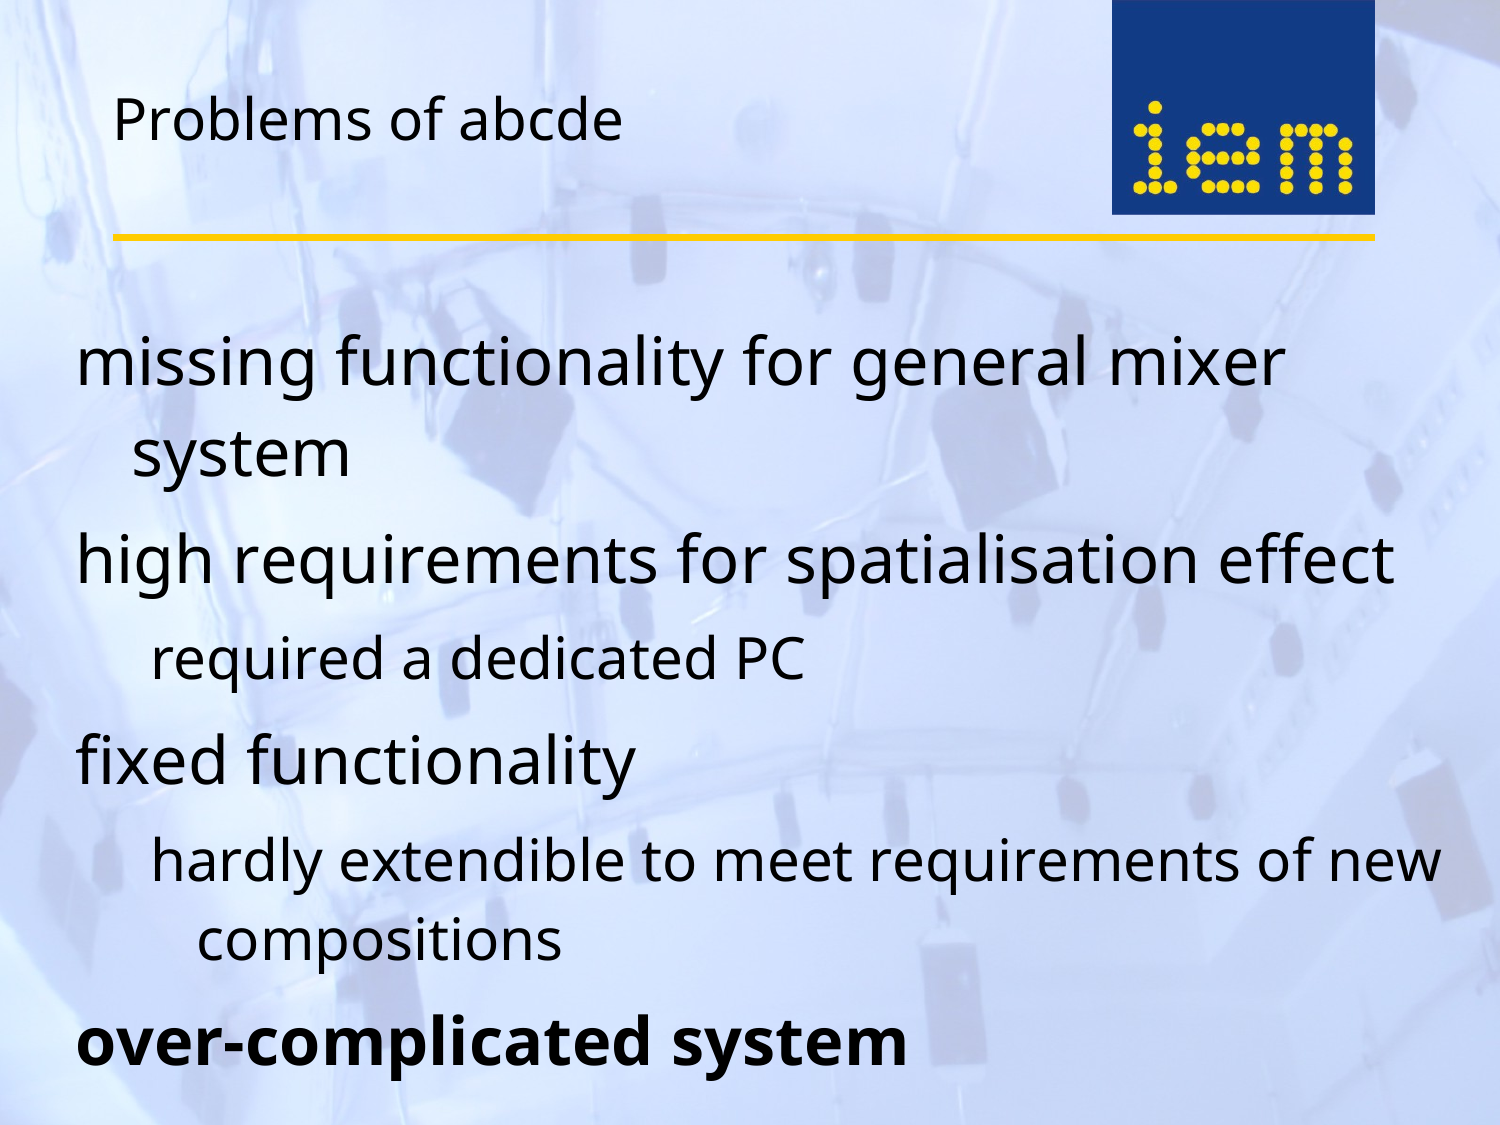

# Problems of abcde
missing functionality for general mixer system
high requirements for spatialisation effect
required a dedicated PC
fixed functionality
hardly extendible to meet requirements of new compositions
over-complicated system